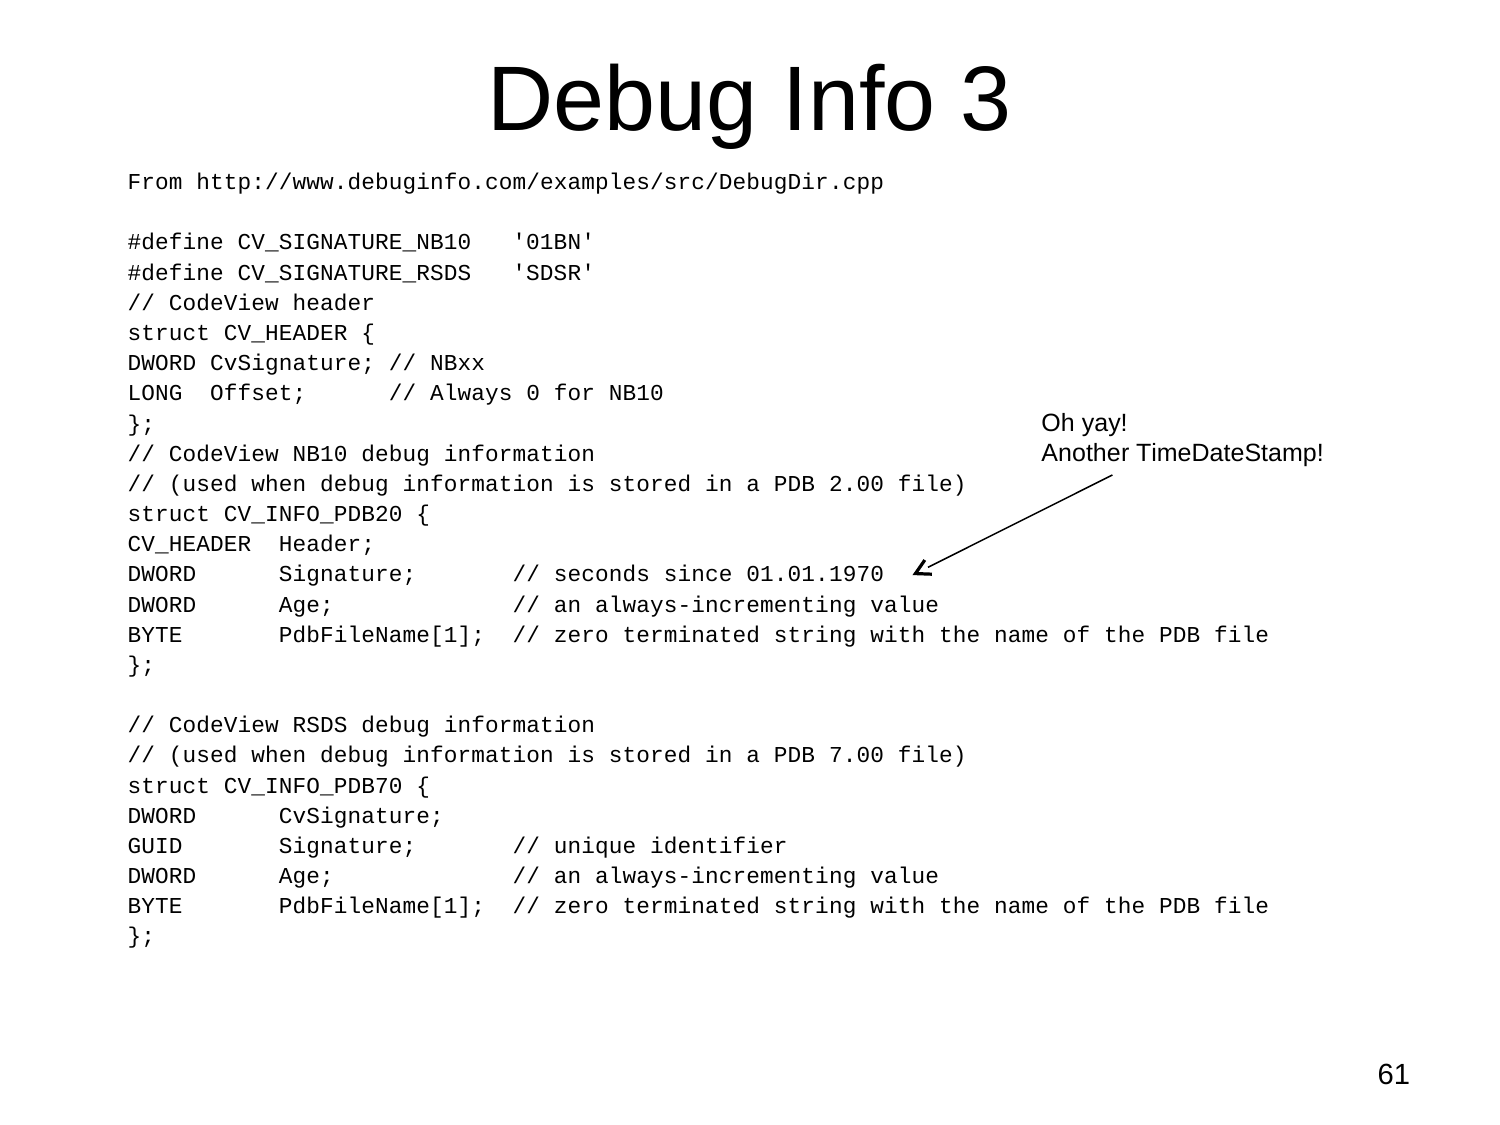

# Debug Info 3
From http://www.debuginfo.com/examples/src/DebugDir.cpp
#define CV_SIGNATURE_NB10 '01BN'
#define CV_SIGNATURE_RSDS 'SDSR'
// CodeView header
struct CV_HEADER {
DWORD CvSignature; // NBxx
LONG Offset; // Always 0 for NB10
};
// CodeView NB10 debug information
// (used when debug information is stored in a PDB 2.00 file)
struct CV_INFO_PDB20 {
CV_HEADER Header;
DWORD Signature; // seconds since 01.01.1970
DWORD Age; // an always-incrementing value
BYTE PdbFileName[1]; // zero terminated string with the name of the PDB file
};
// CodeView RSDS debug information
// (used when debug information is stored in a PDB 7.00 file)
struct CV_INFO_PDB70 {
DWORD CvSignature;
GUID Signature; // unique identifier
DWORD Age; // an always-incrementing value
BYTE PdbFileName[1]; // zero terminated string with the name of the PDB file
};
Oh yay!
Another TimeDateStamp!